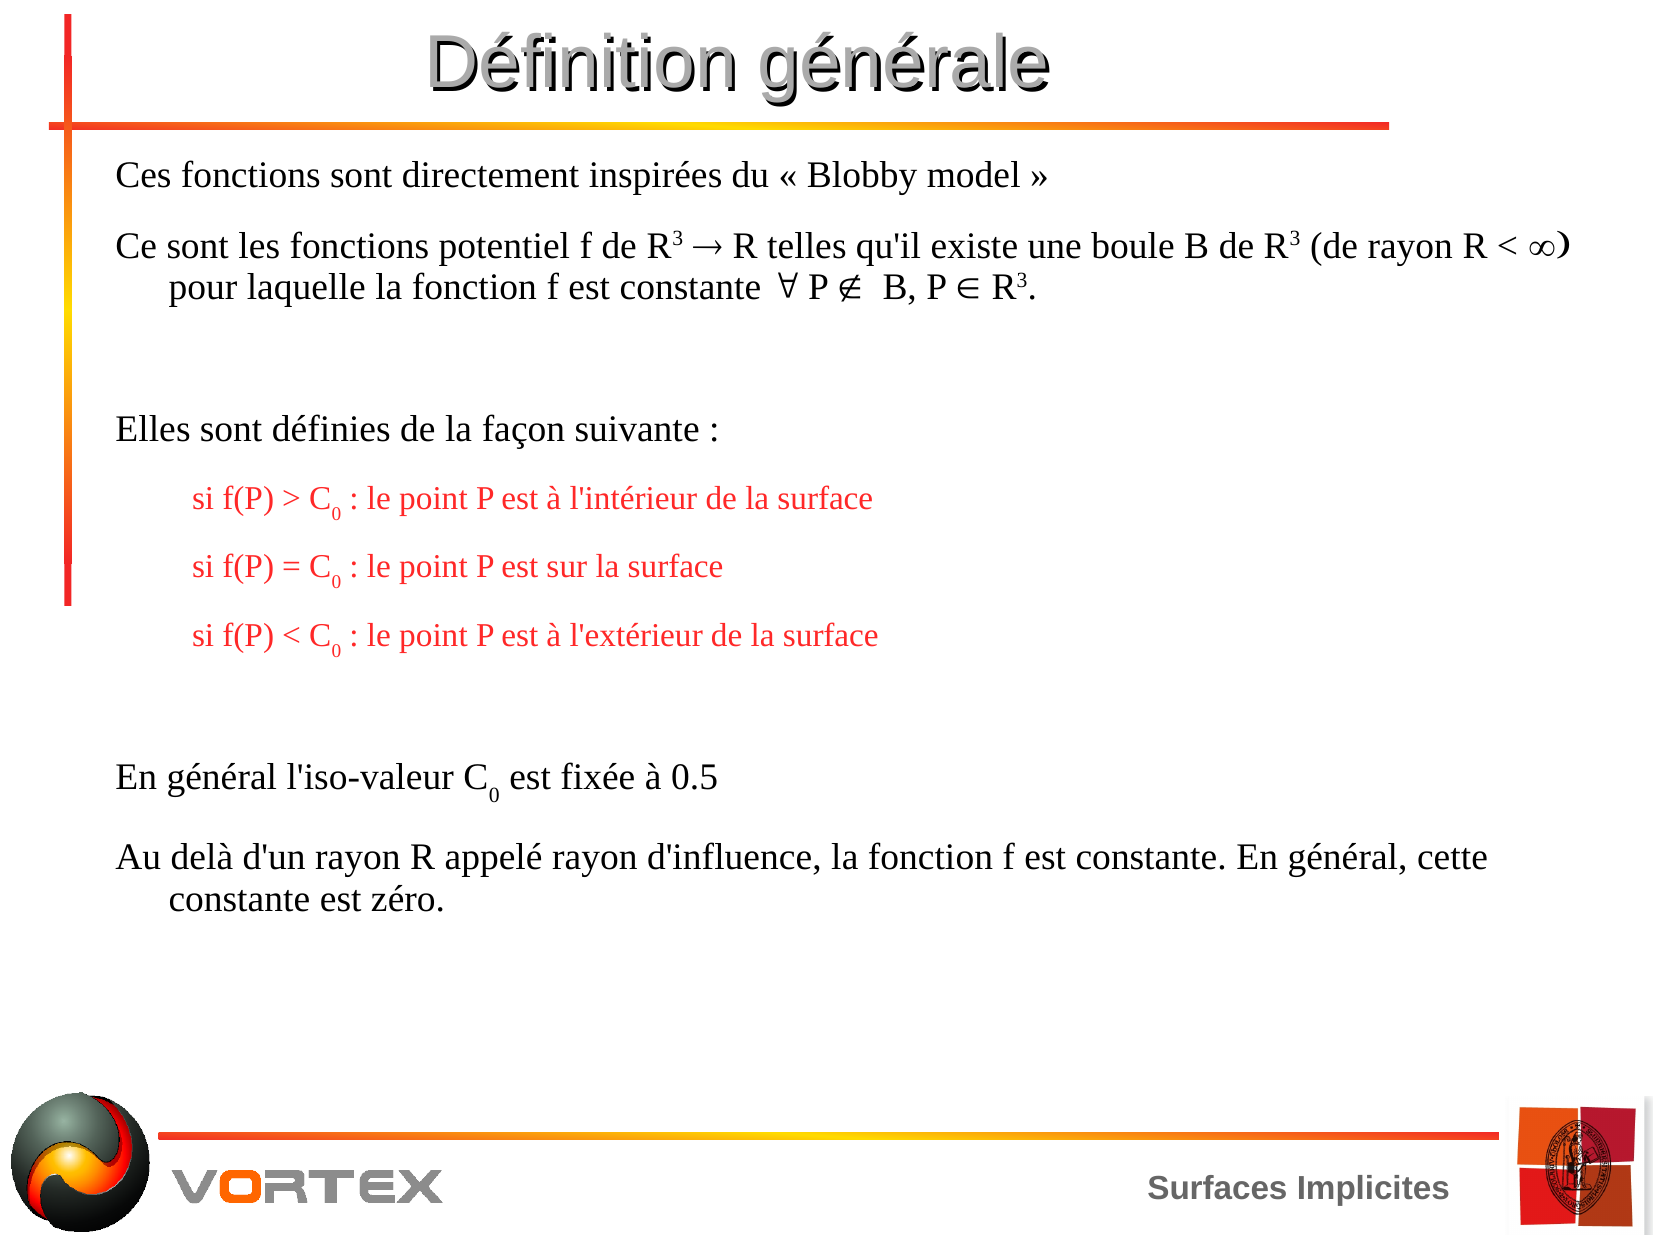

# Définition générale
Ces fonctions sont directement inspirées du « Blobby model »
Ce sont les fonctions potentiel f de R3  R telles qu'il existe une boule B de R3 (de rayon R < ) pour laquelle la fonction f est constante  P  B, P  R3.
Elles sont définies de la façon suivante :
si f(P) > C0 : le point P est à l'intérieur de la surface
si f(P) = C0 : le point P est sur la surface
si f(P) < C0 : le point P est à l'extérieur de la surface
En général l'iso-valeur C0 est fixée à 0.5
Au delà d'un rayon R appelé rayon d'influence, la fonction f est constante. En général, cette constante est zéro.